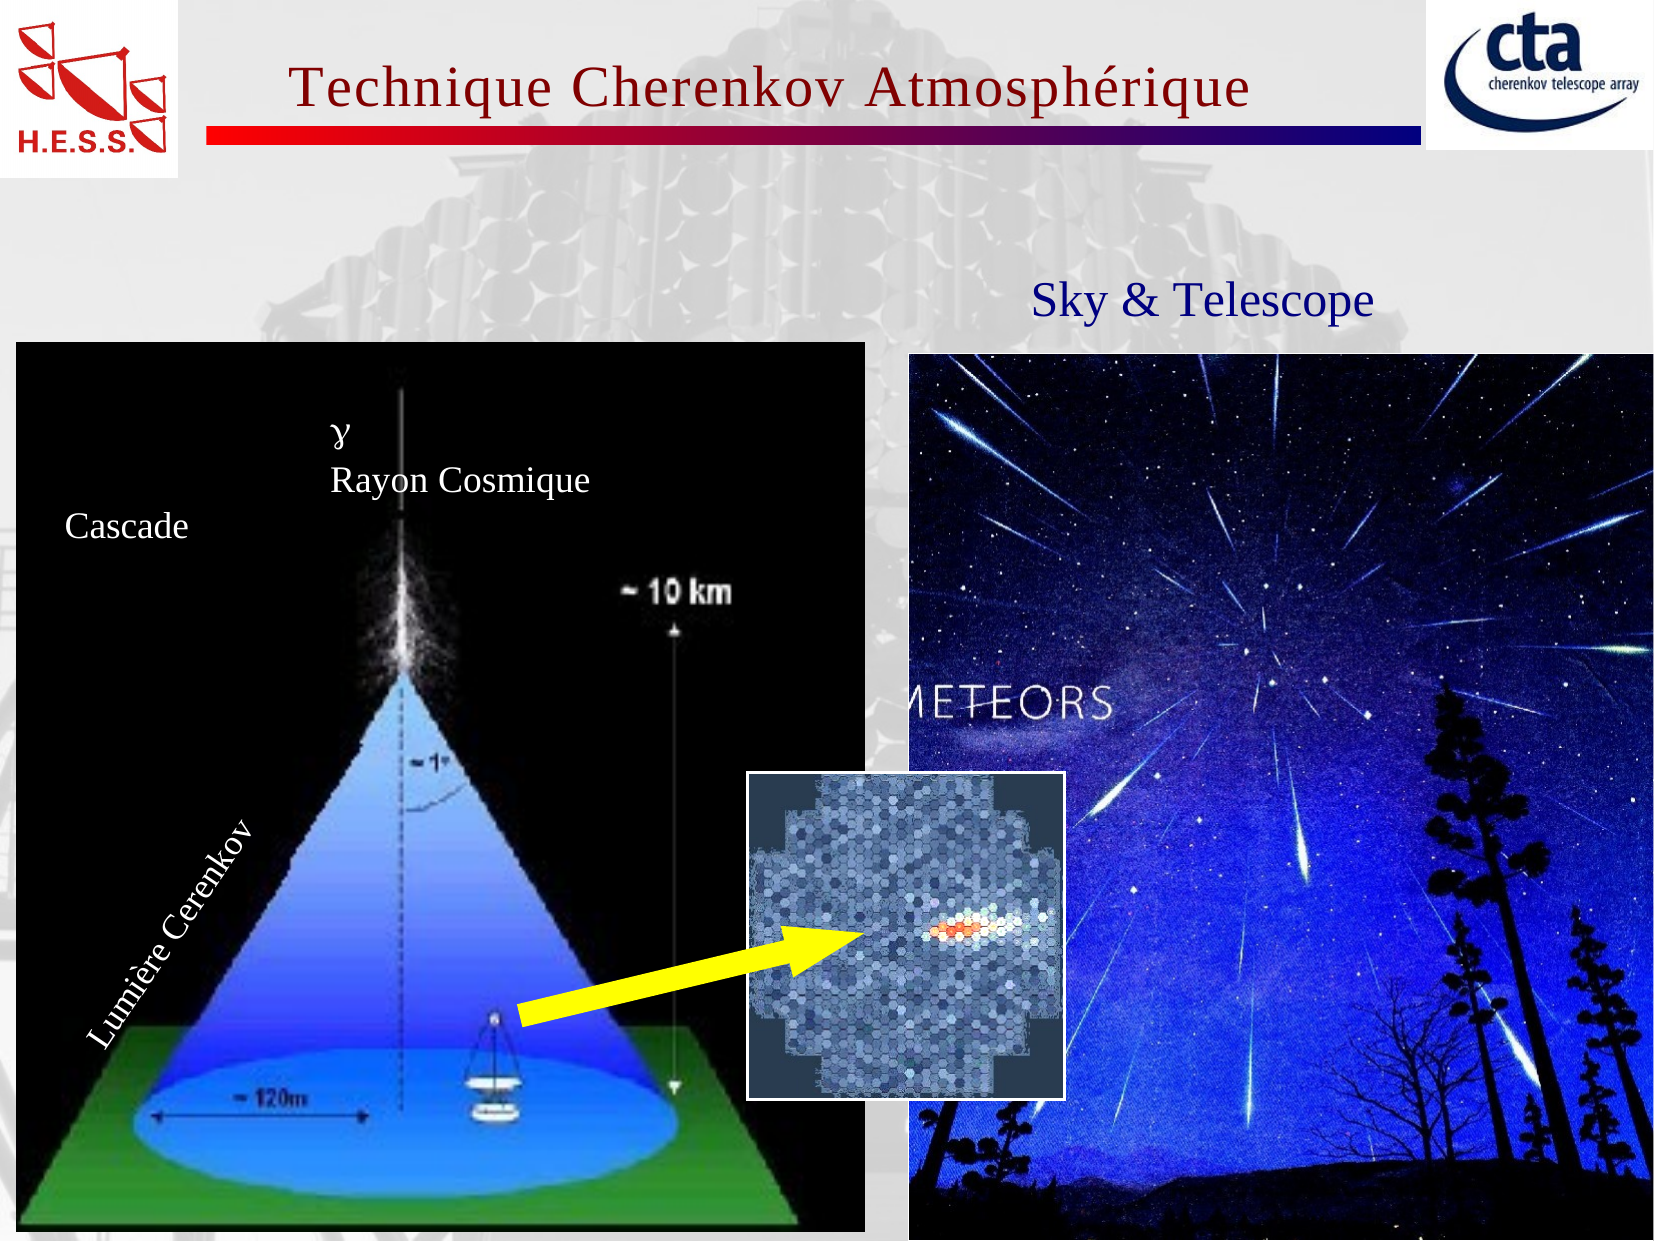

# Technique Cherenkov Atmosphérique
Sky & Telescope

Rayon Cosmique
Cascade
Lumière Cerenkov